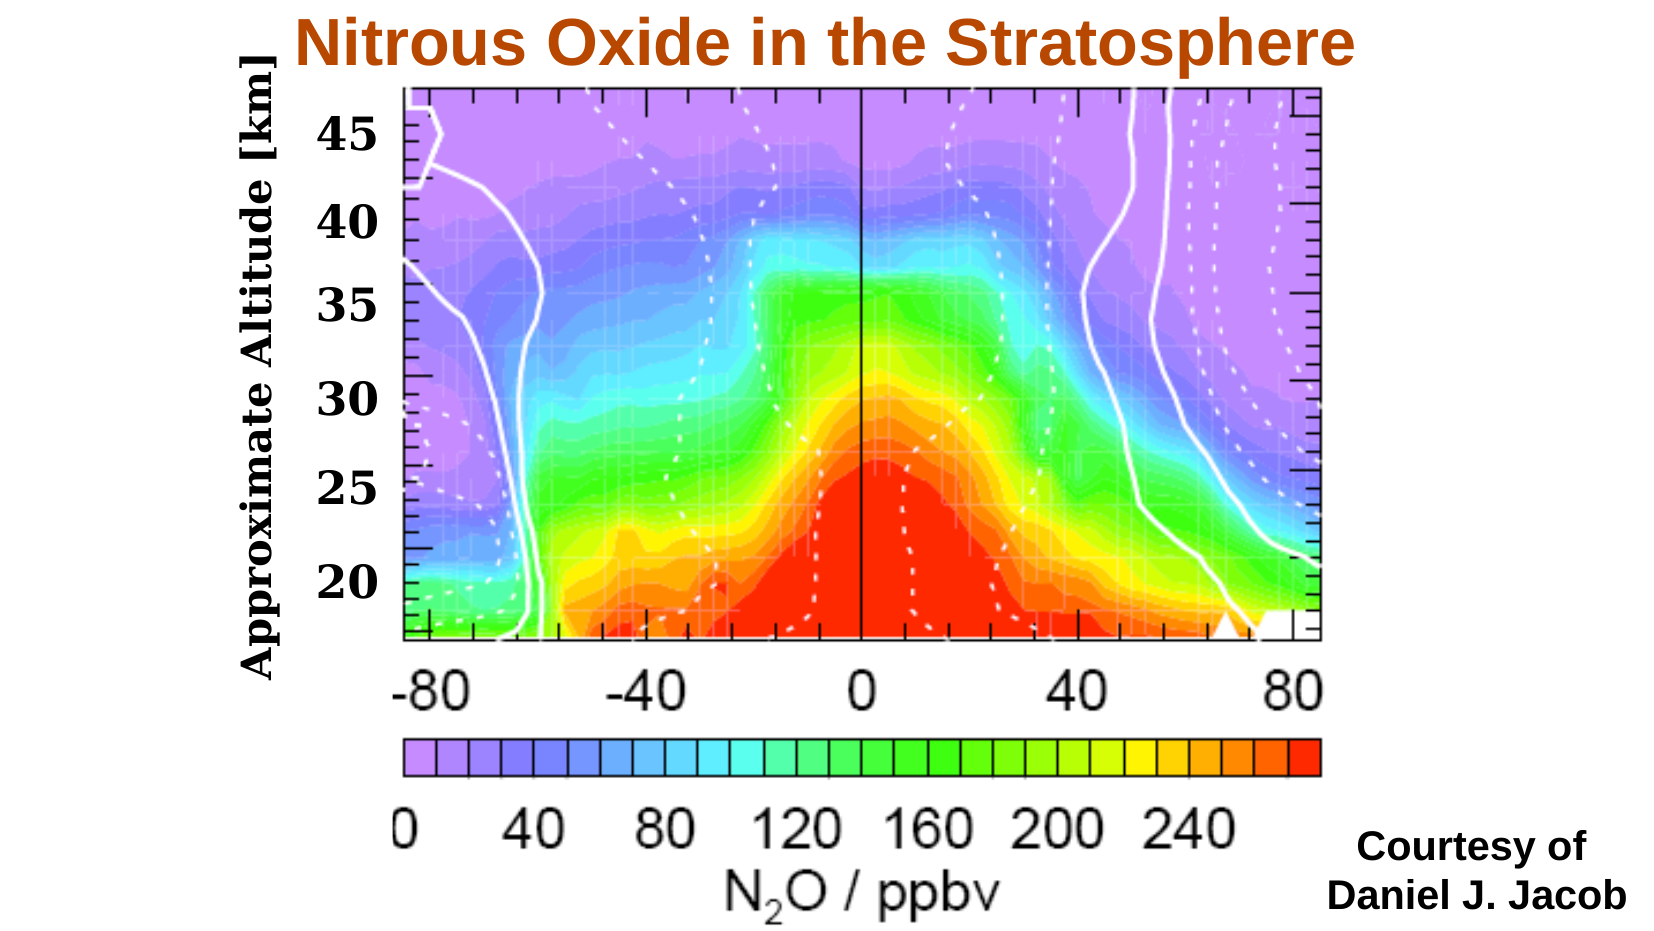

Nitrous Oxide in the Stratosphere
45
40
35
30
25
20
Approximate Altitude [km]
Courtesy of
Daniel J. Jacob